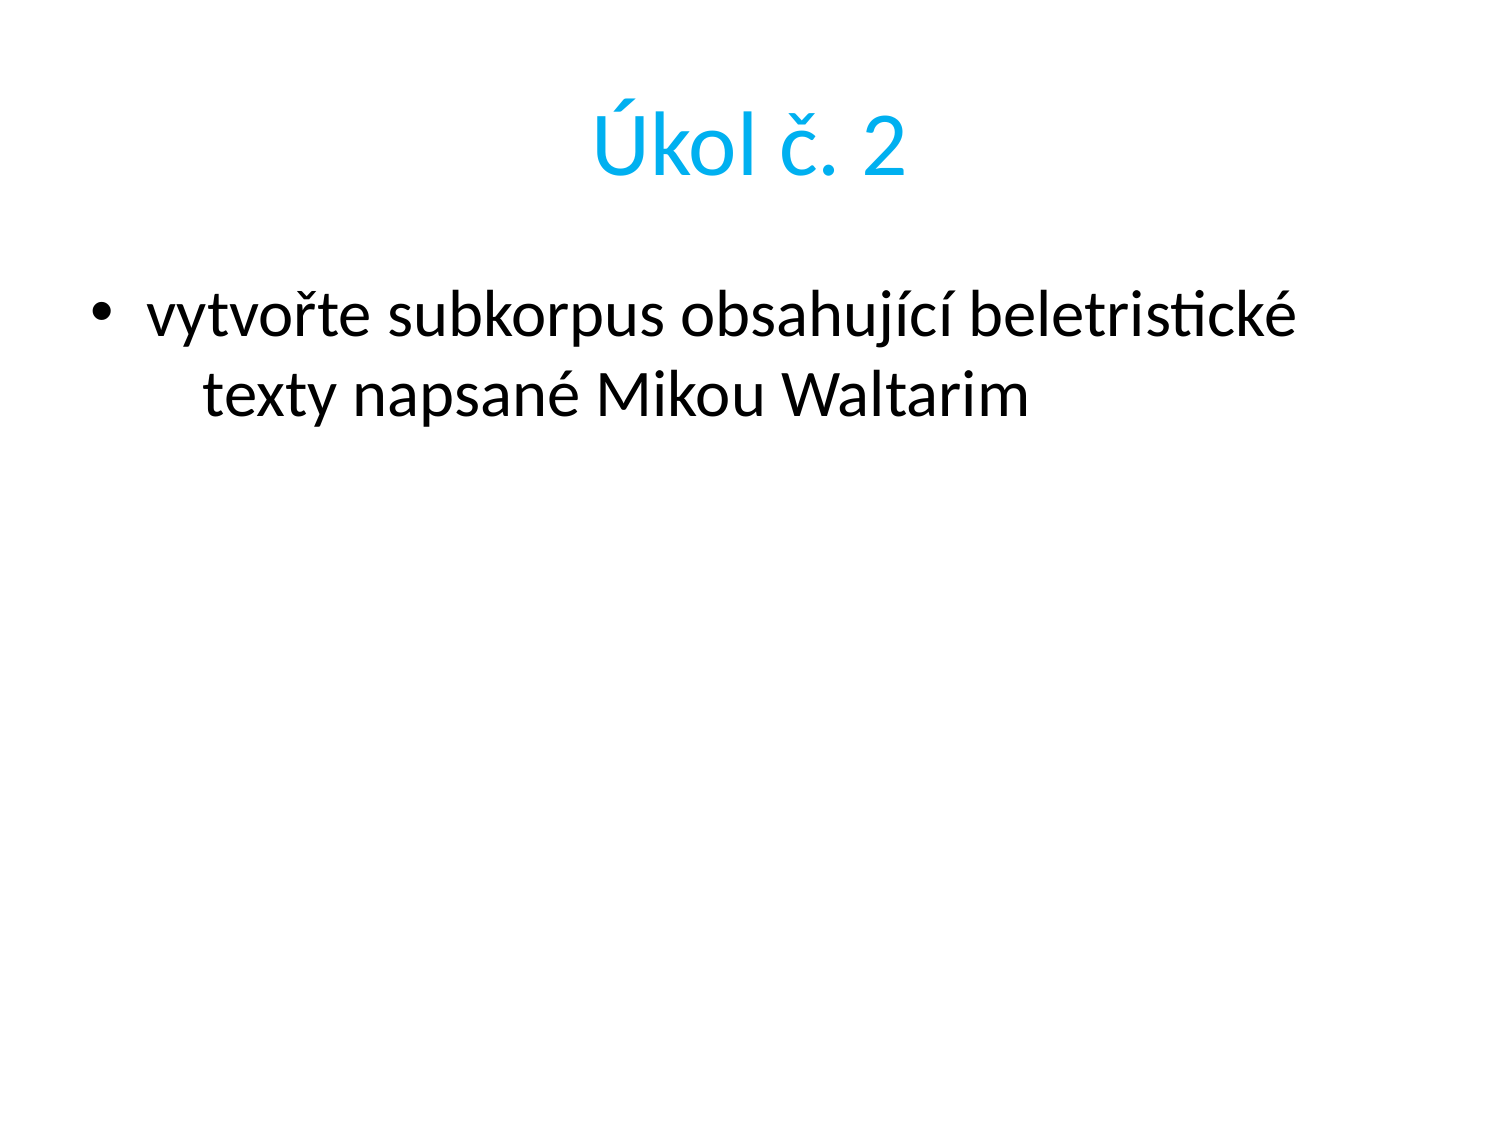

# Úkol č. 2
vytvořte subkorpus obsahující beletristické texty napsané Mikou Waltarim